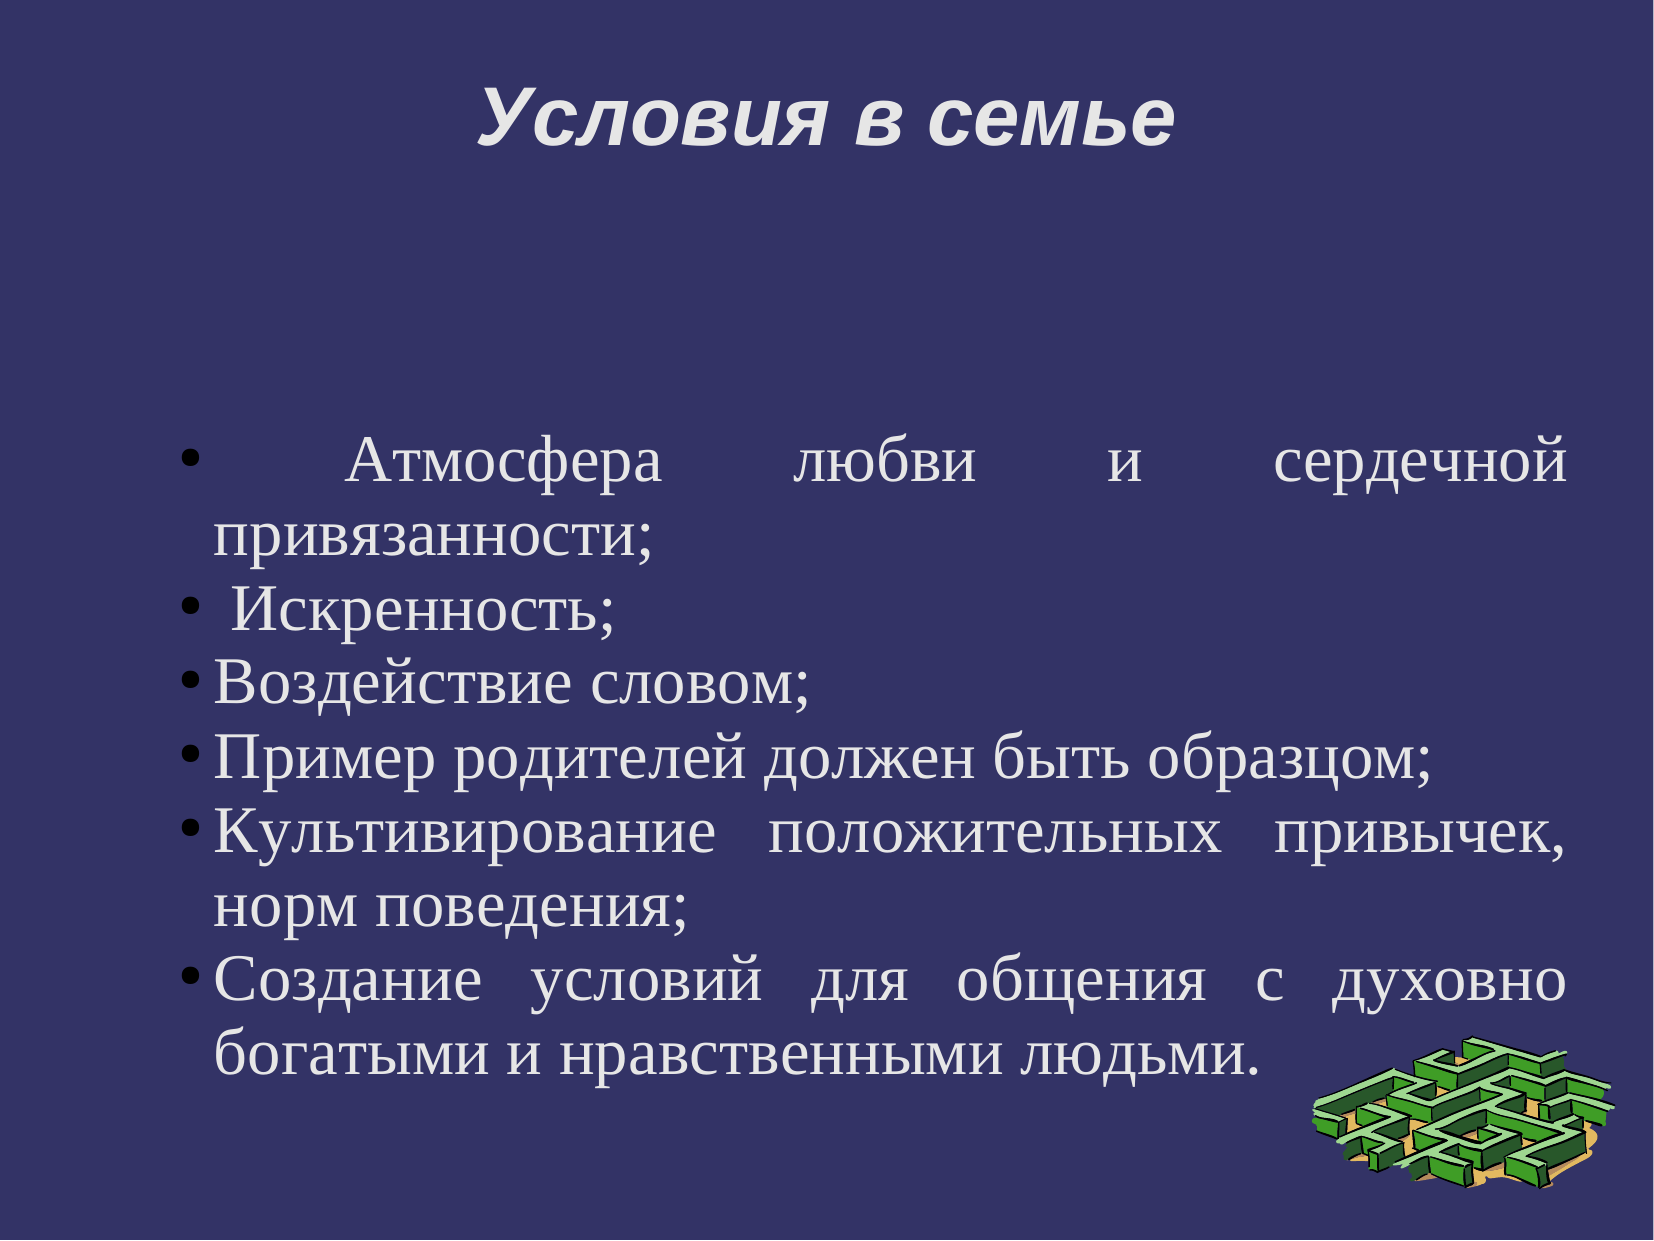

# Условия в семье
 Атмосфера любви и сердечной привязанности;
 Искренность;
Воздействие словом;
Пример родителей должен быть образцом;
Культивирование положительных привычек, норм поведения;
Создание условий для общения с духовно богатыми и нравственными людьми.